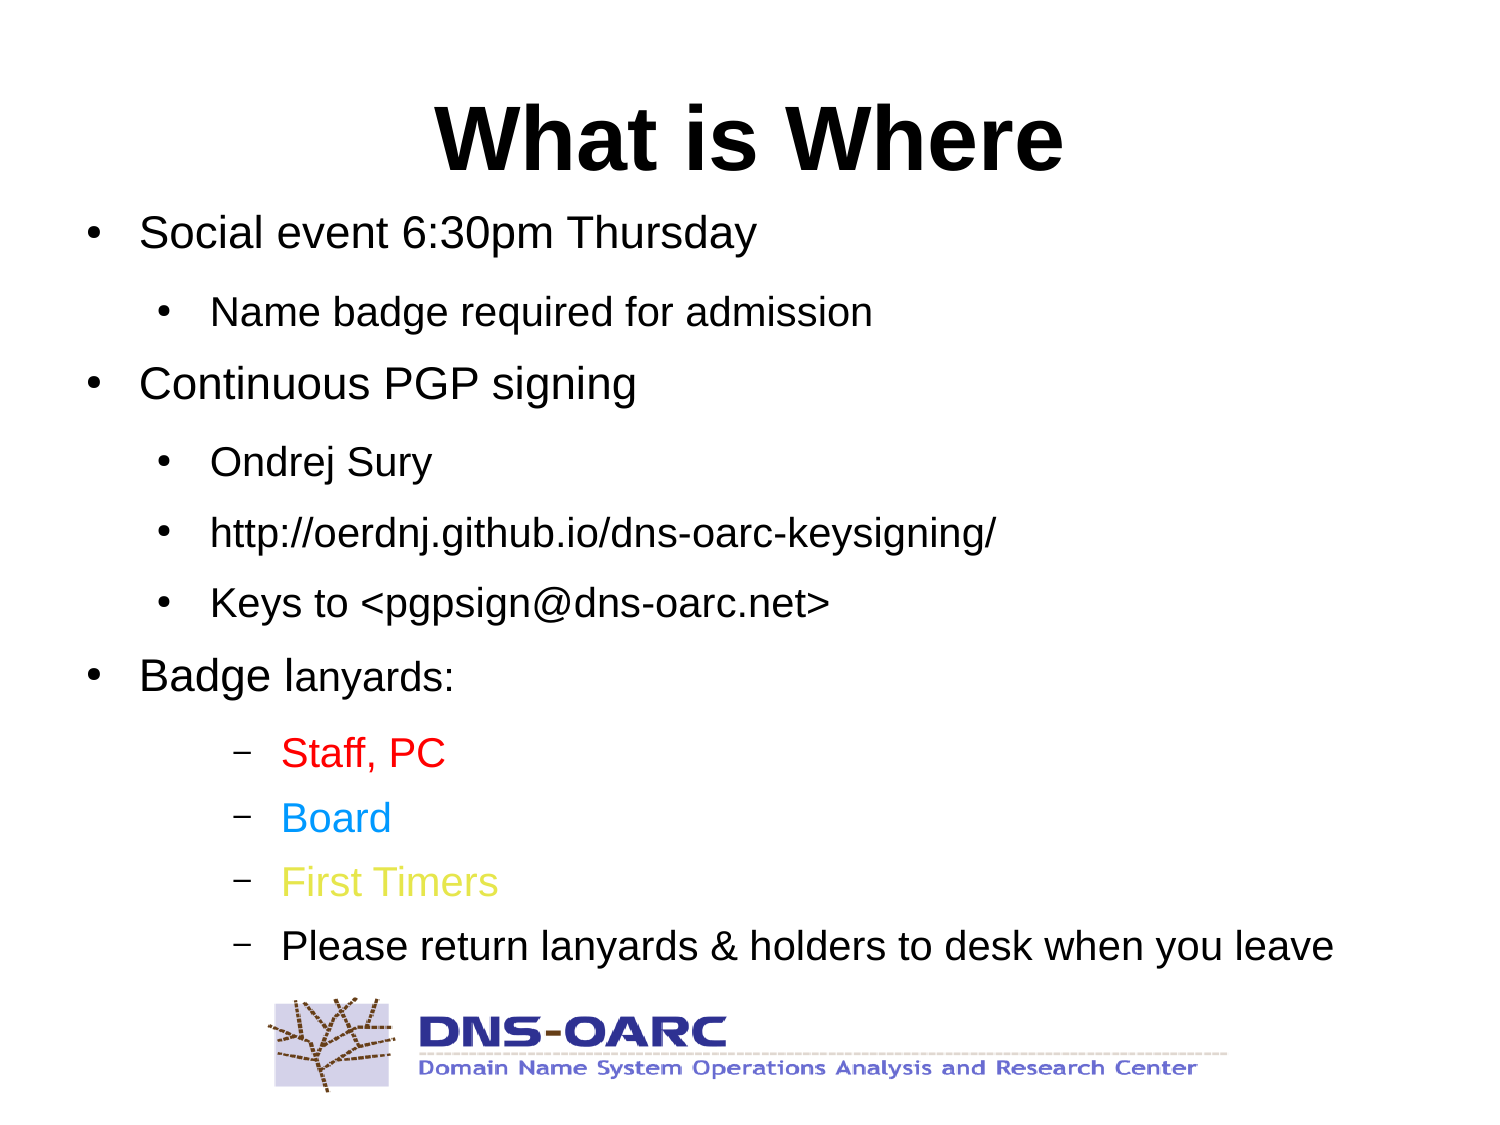

# What is Where
Social event 6:30pm Thursday
Name badge required for admission
Continuous PGP signing
Ondrej Sury
http://oerdnj.github.io/dns-oarc-keysigning/
Keys to <pgpsign@dns-oarc.net>
Badge lanyards:
Staff, PC
Board
First Timers
Please return lanyards & holders to desk when you leave